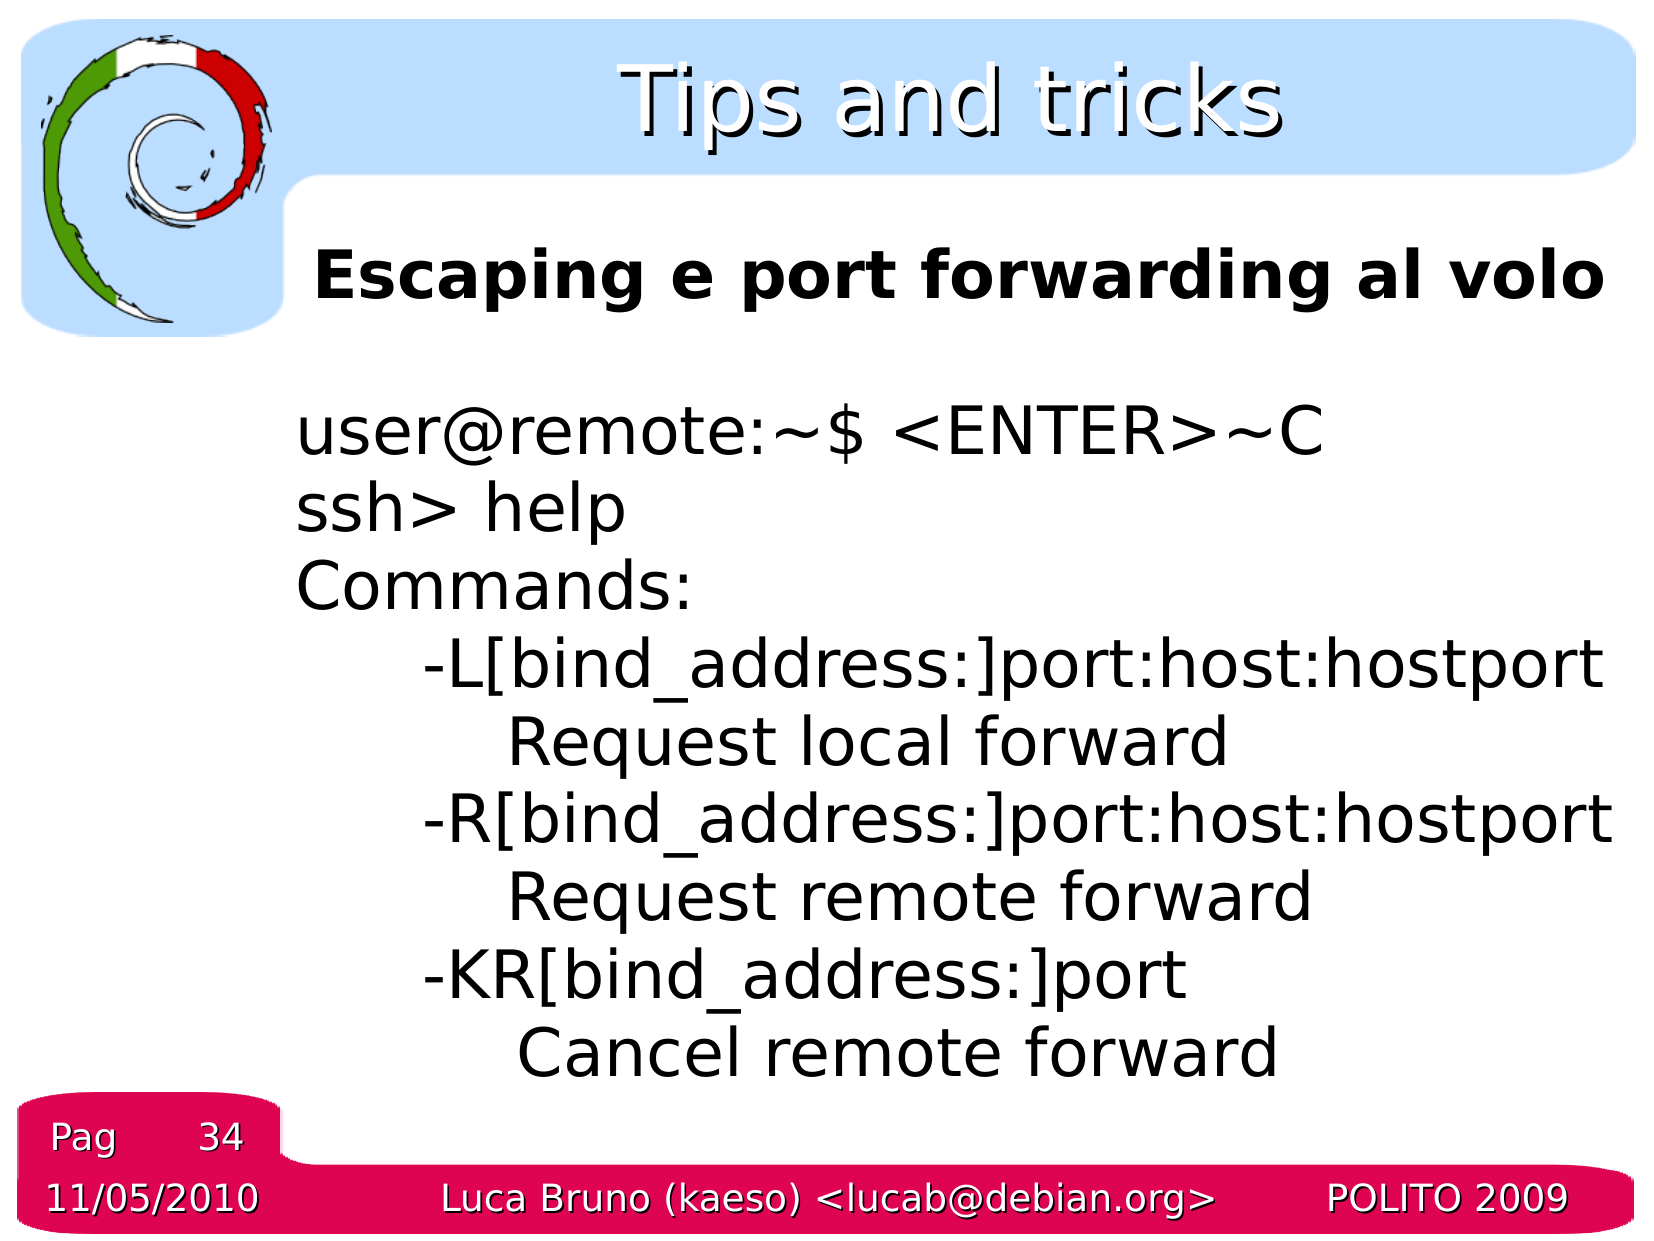

# Tips and tricks
Escaping e port forwarding al volo
user@remote:~$ <ENTER>~C
ssh> help
Commands:
 -L[bind_address:]port:host:hostport 		 Request local forward
 -R[bind_address:]port:host:hostport 		 Request remote forward
 -KR[bind_address:]port 				Cancel remote forward
Pag
Luca Bruno (kaeso) <lucab@debian.org> 		POLITO 2009
11/05/2010